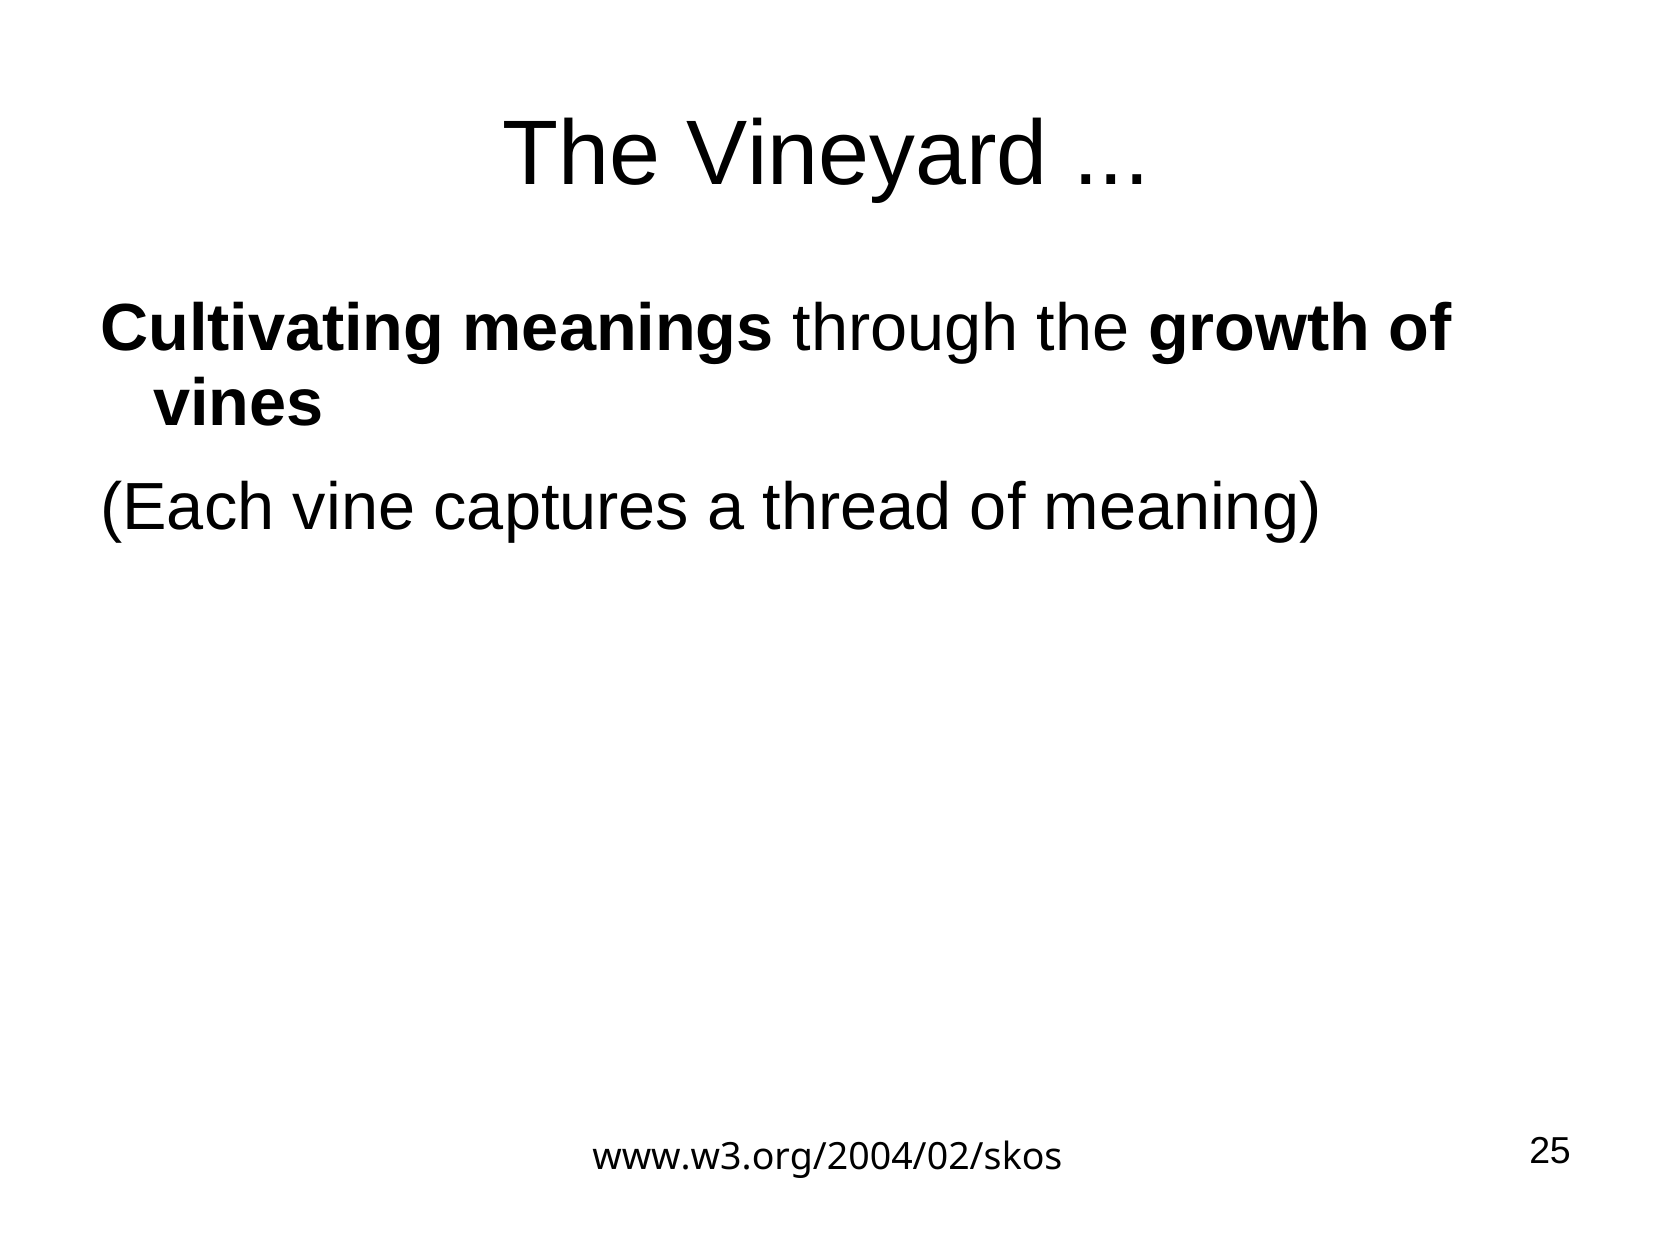

# The Vineyard ...
Cultivating meanings through the growth of vines
(Each vine captures a thread of meaning)
www.w3.org/2004/02/skos
25